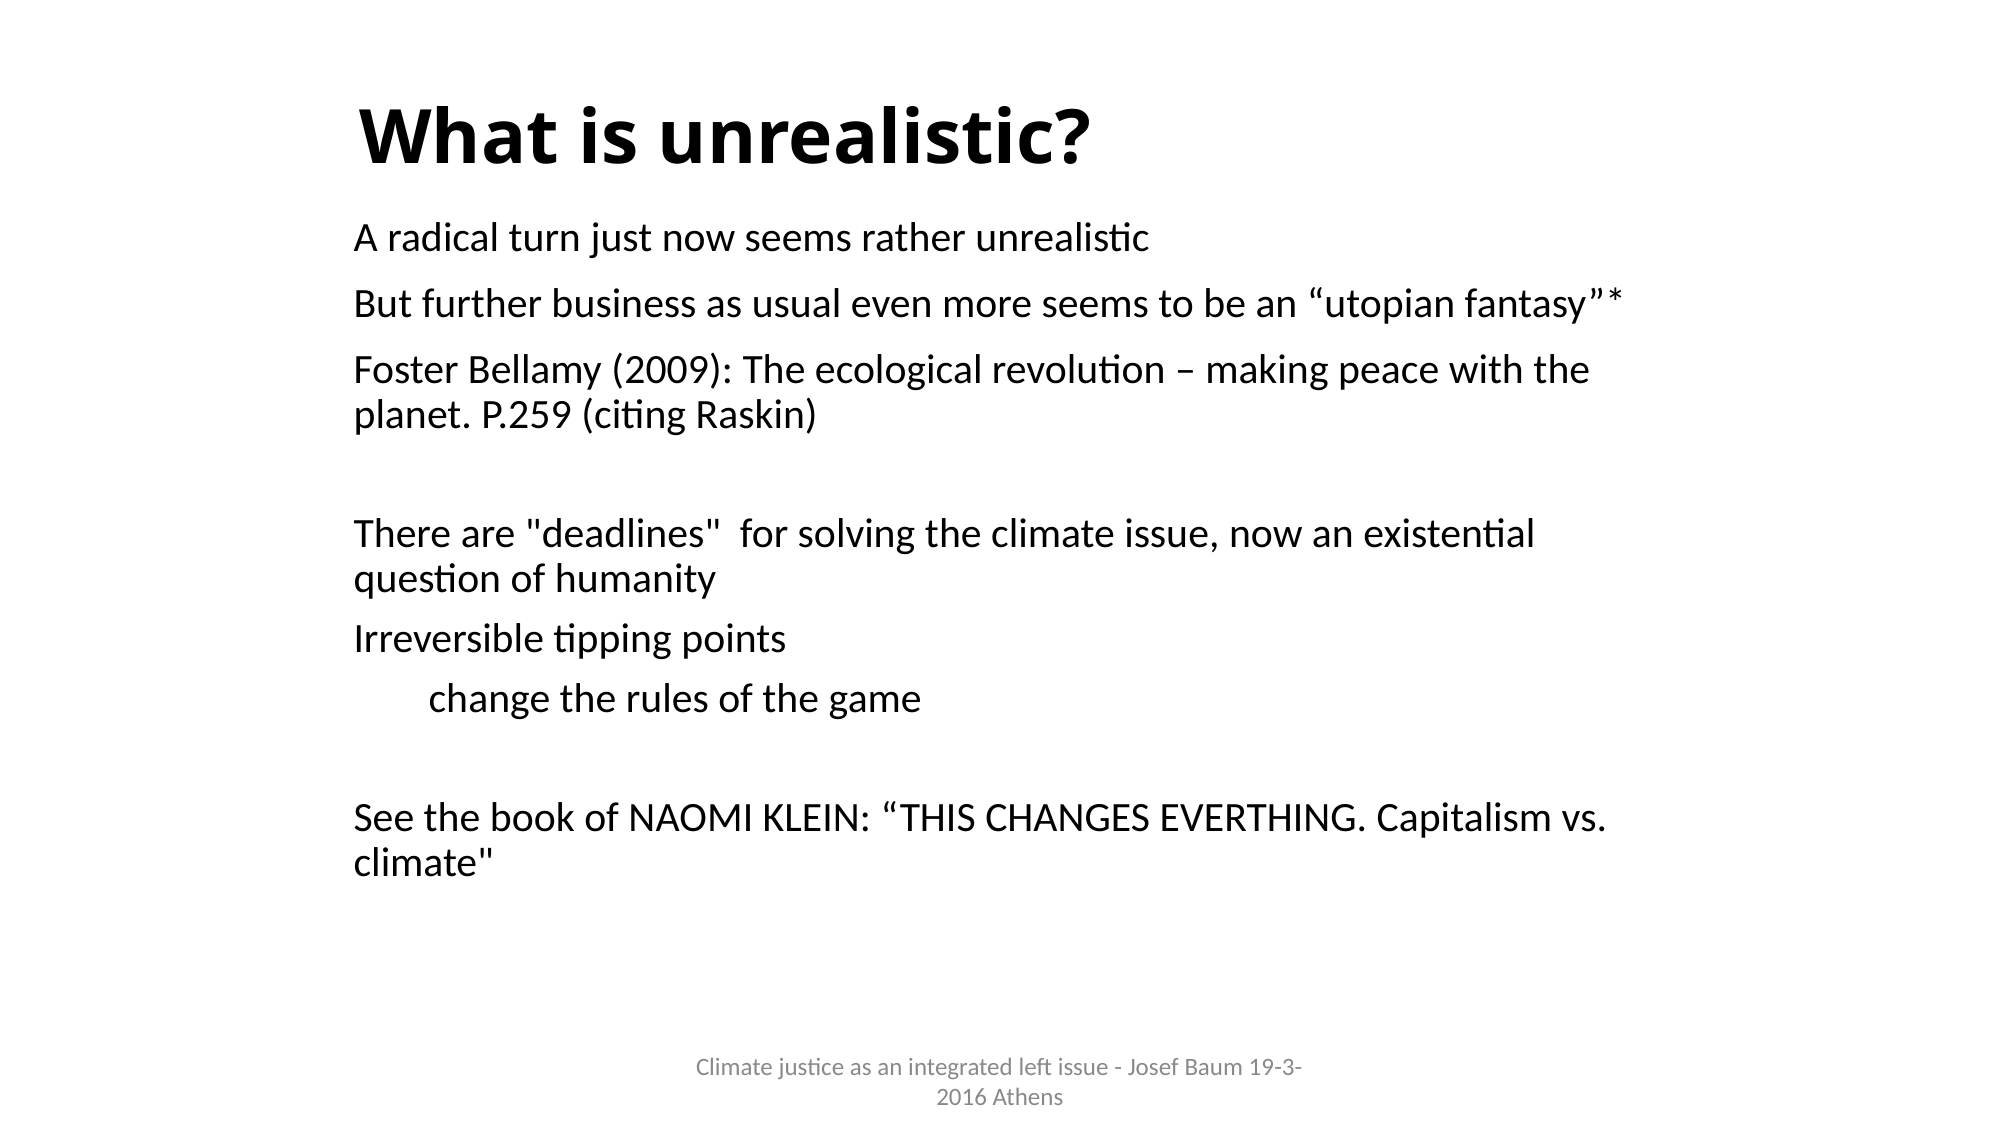

# What is unrealistic?
A radical turn just now seems rather unrealistic
But further business as usual even more seems to be an “utopian fantasy”*
Foster Bellamy (2009): The ecological revolution – making peace with the planet. P.259 (citing Raskin)
There are "deadlines" for solving the climate issue, now an existential question of humanity
Irreversible tipping points
	change the rules of the game
See the book of NAOMI KLEIN: “THIS CHANGES EVERTHING. Capitalism vs. climate"
Climate justice as an integrated left issue - Josef Baum 19-3-2016 Athens